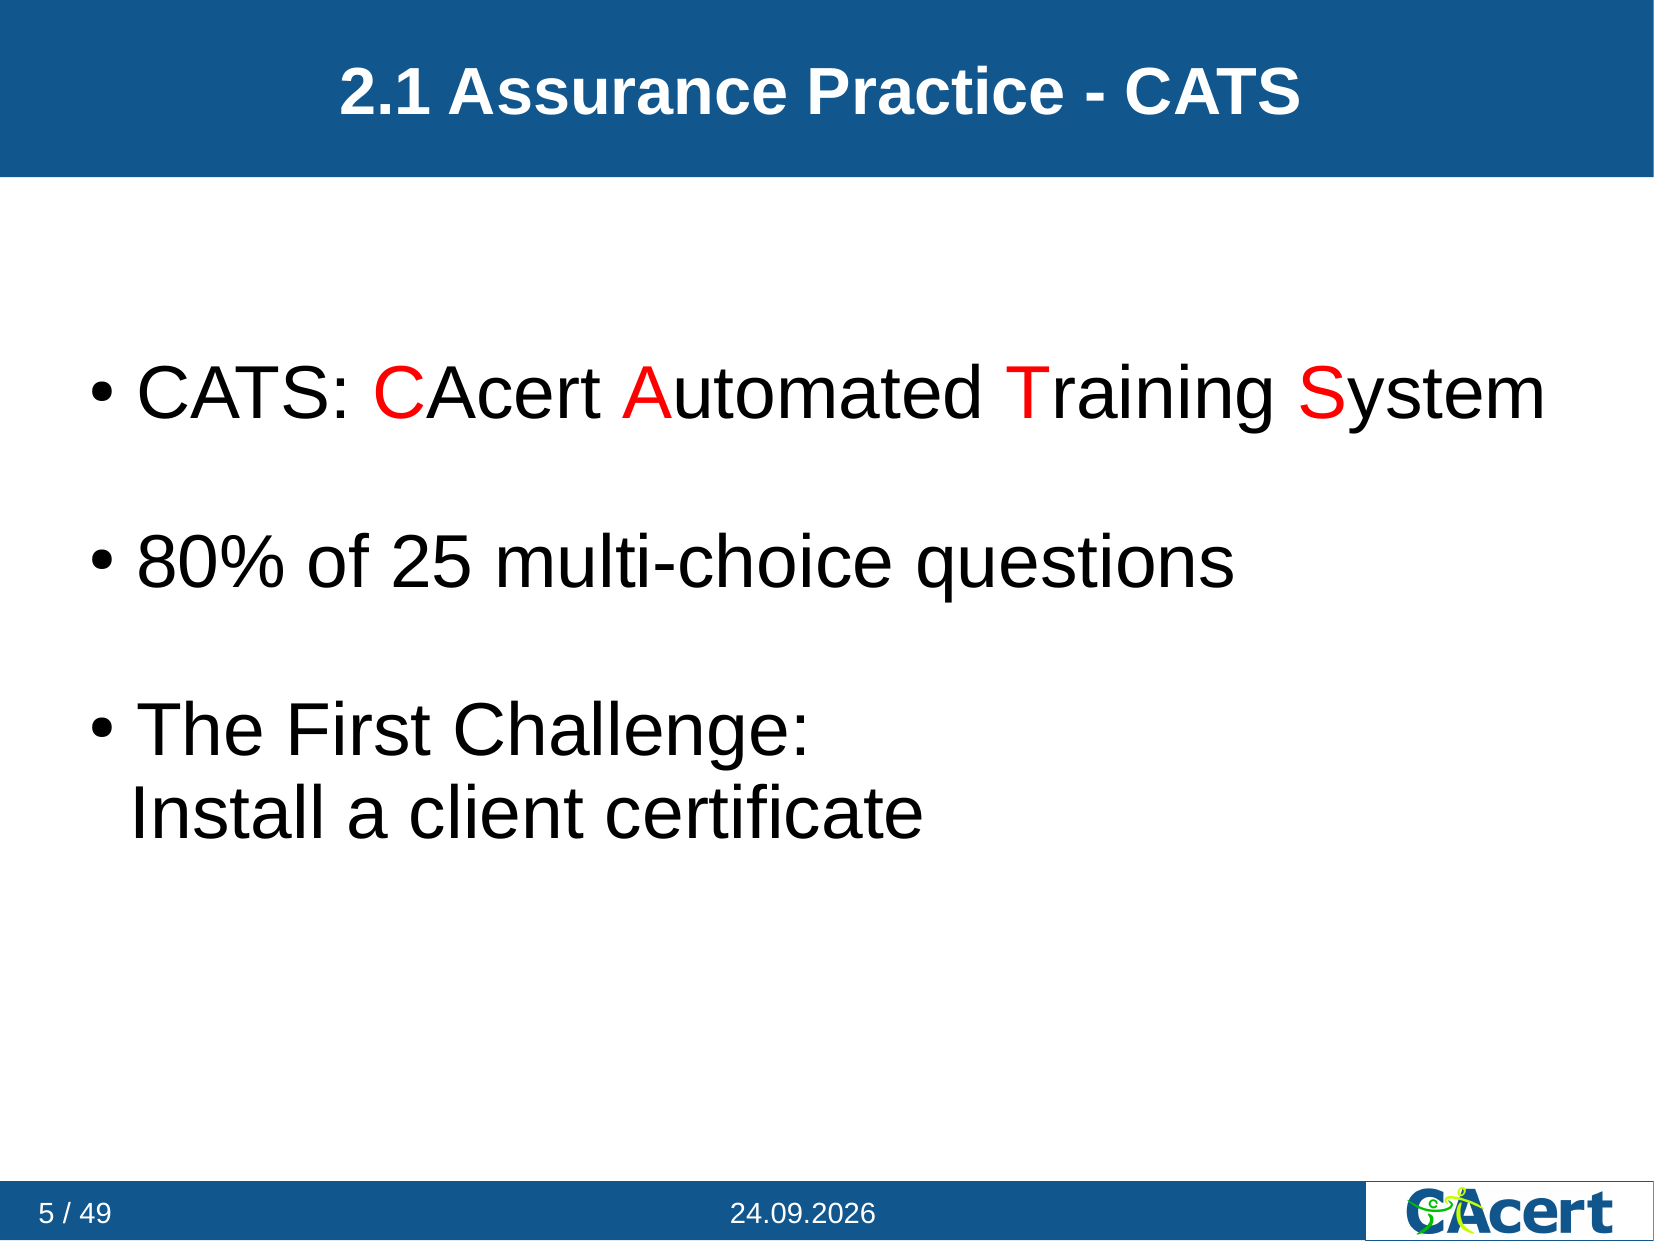

# 2.1 Assurance Practice - CATS
 CATS: CAcert Automated Training System
 80% of 25 multi-choice questions
 The First Challenge:
 Install a client certificate